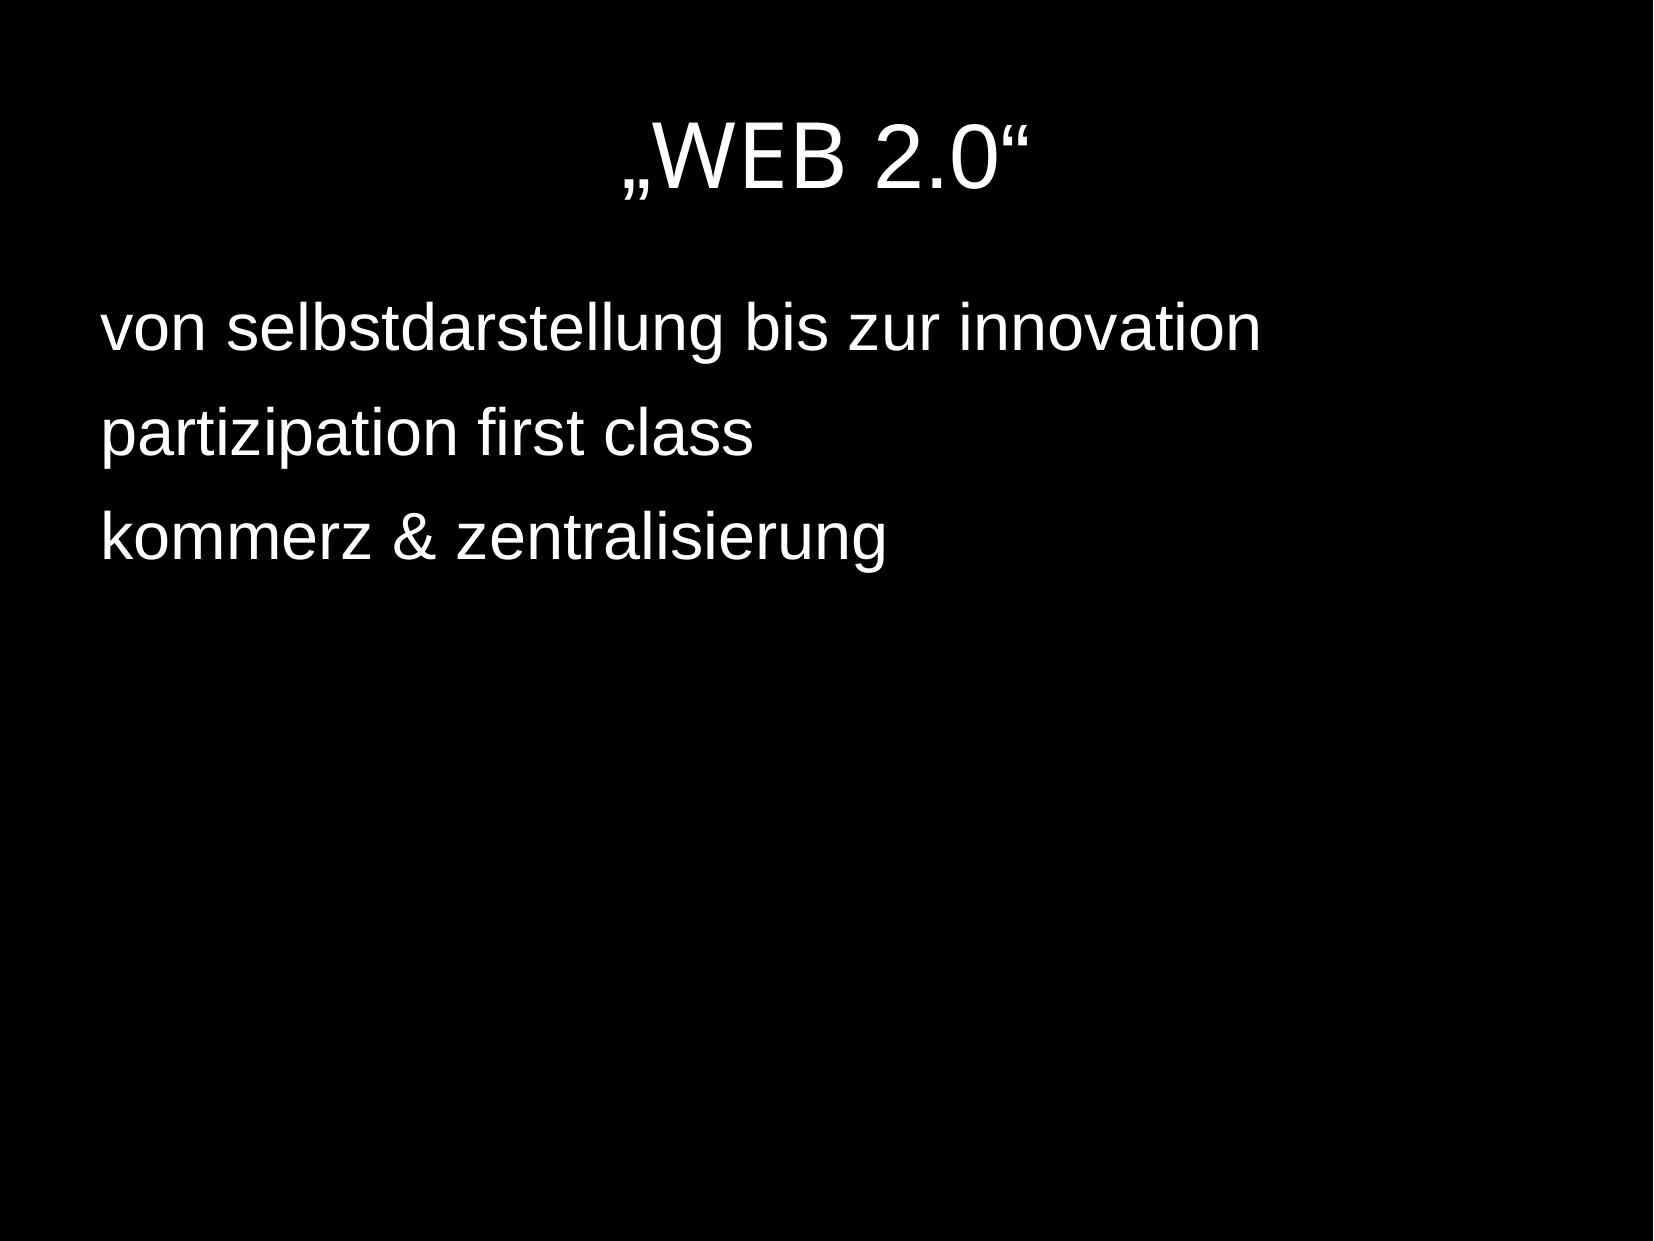

# „WEB 2.0“
von selbstdarstellung bis zur innovation
partizipation first class
kommerz & zentralisierung